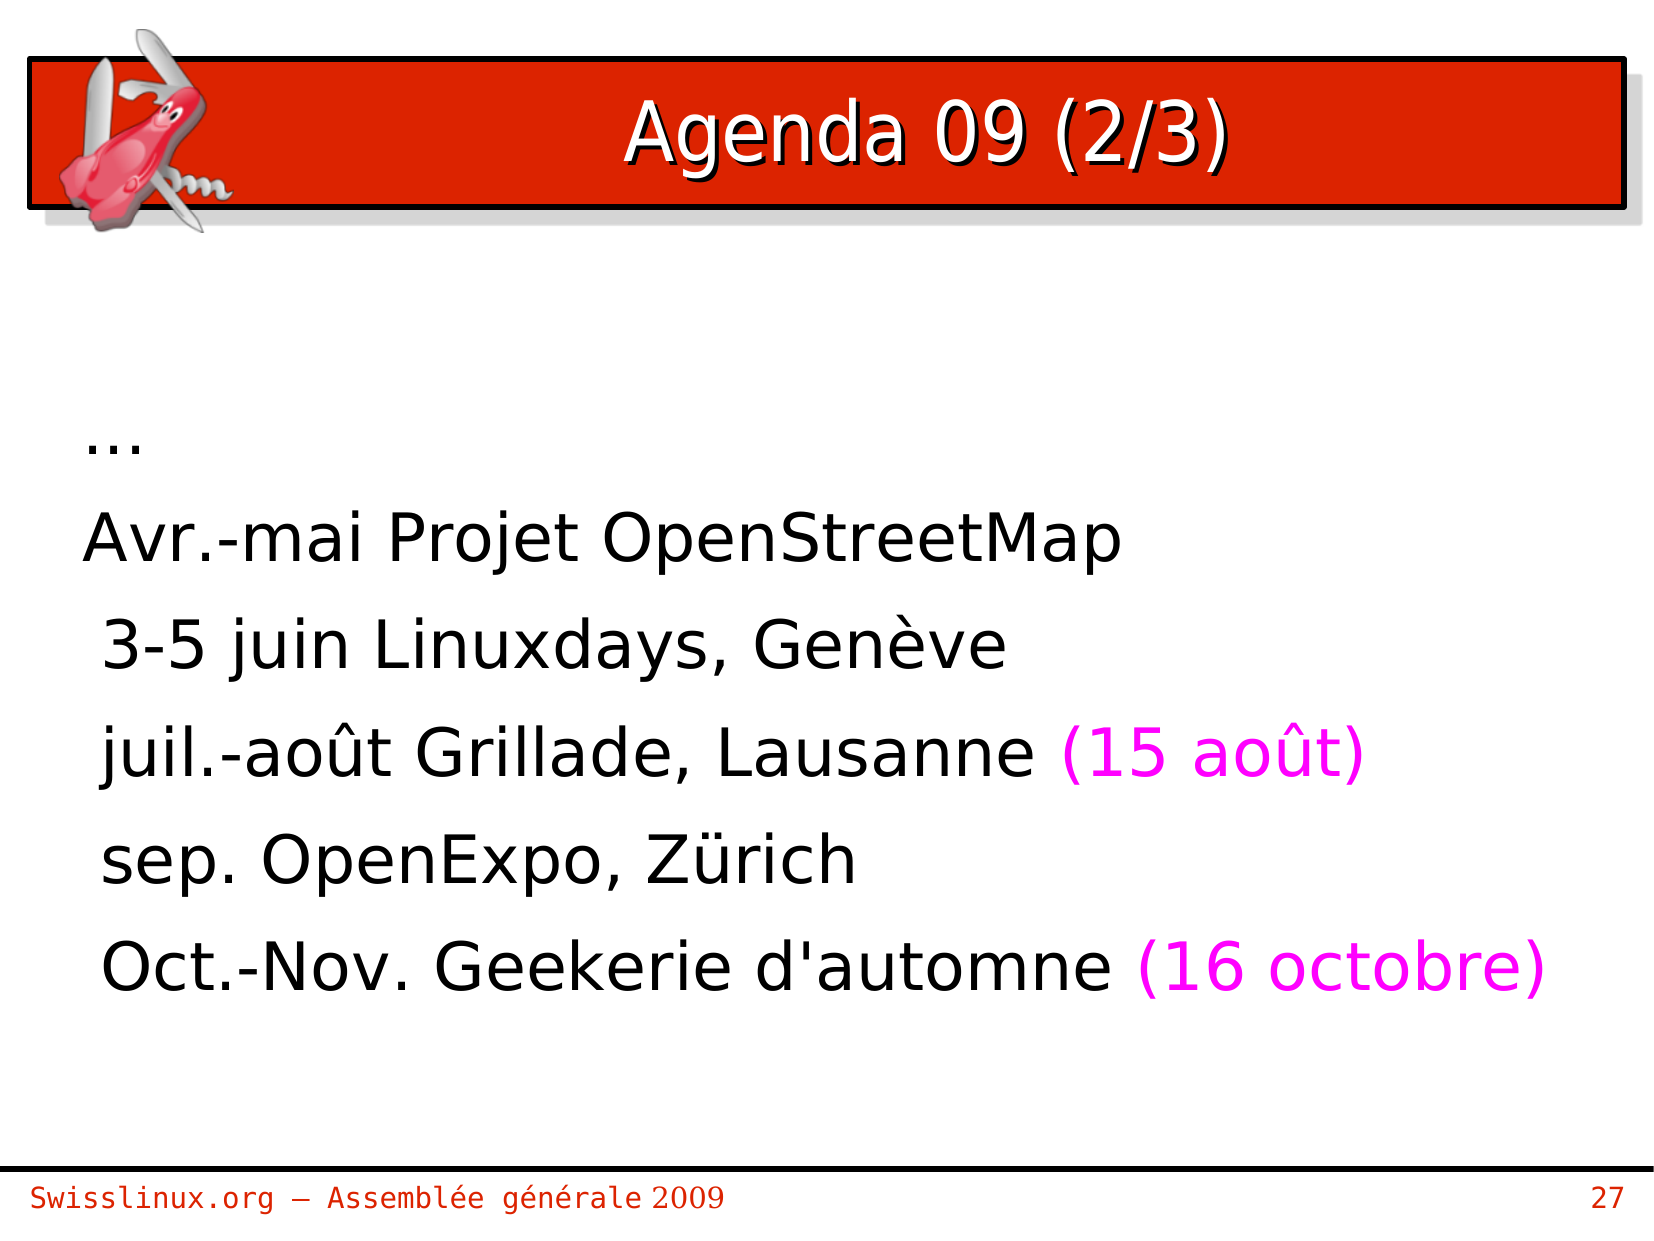

# Agenda 09 (2/3)
...
Avr.-mai Projet OpenStreetMap
3-5 juin Linuxdays, Genève
juil.-août Grillade, Lausanne (15 août)
sep. OpenExpo, Zürich
Oct.-Nov. Geekerie d'automne (16 octobre)
26 Janvier 2007
27